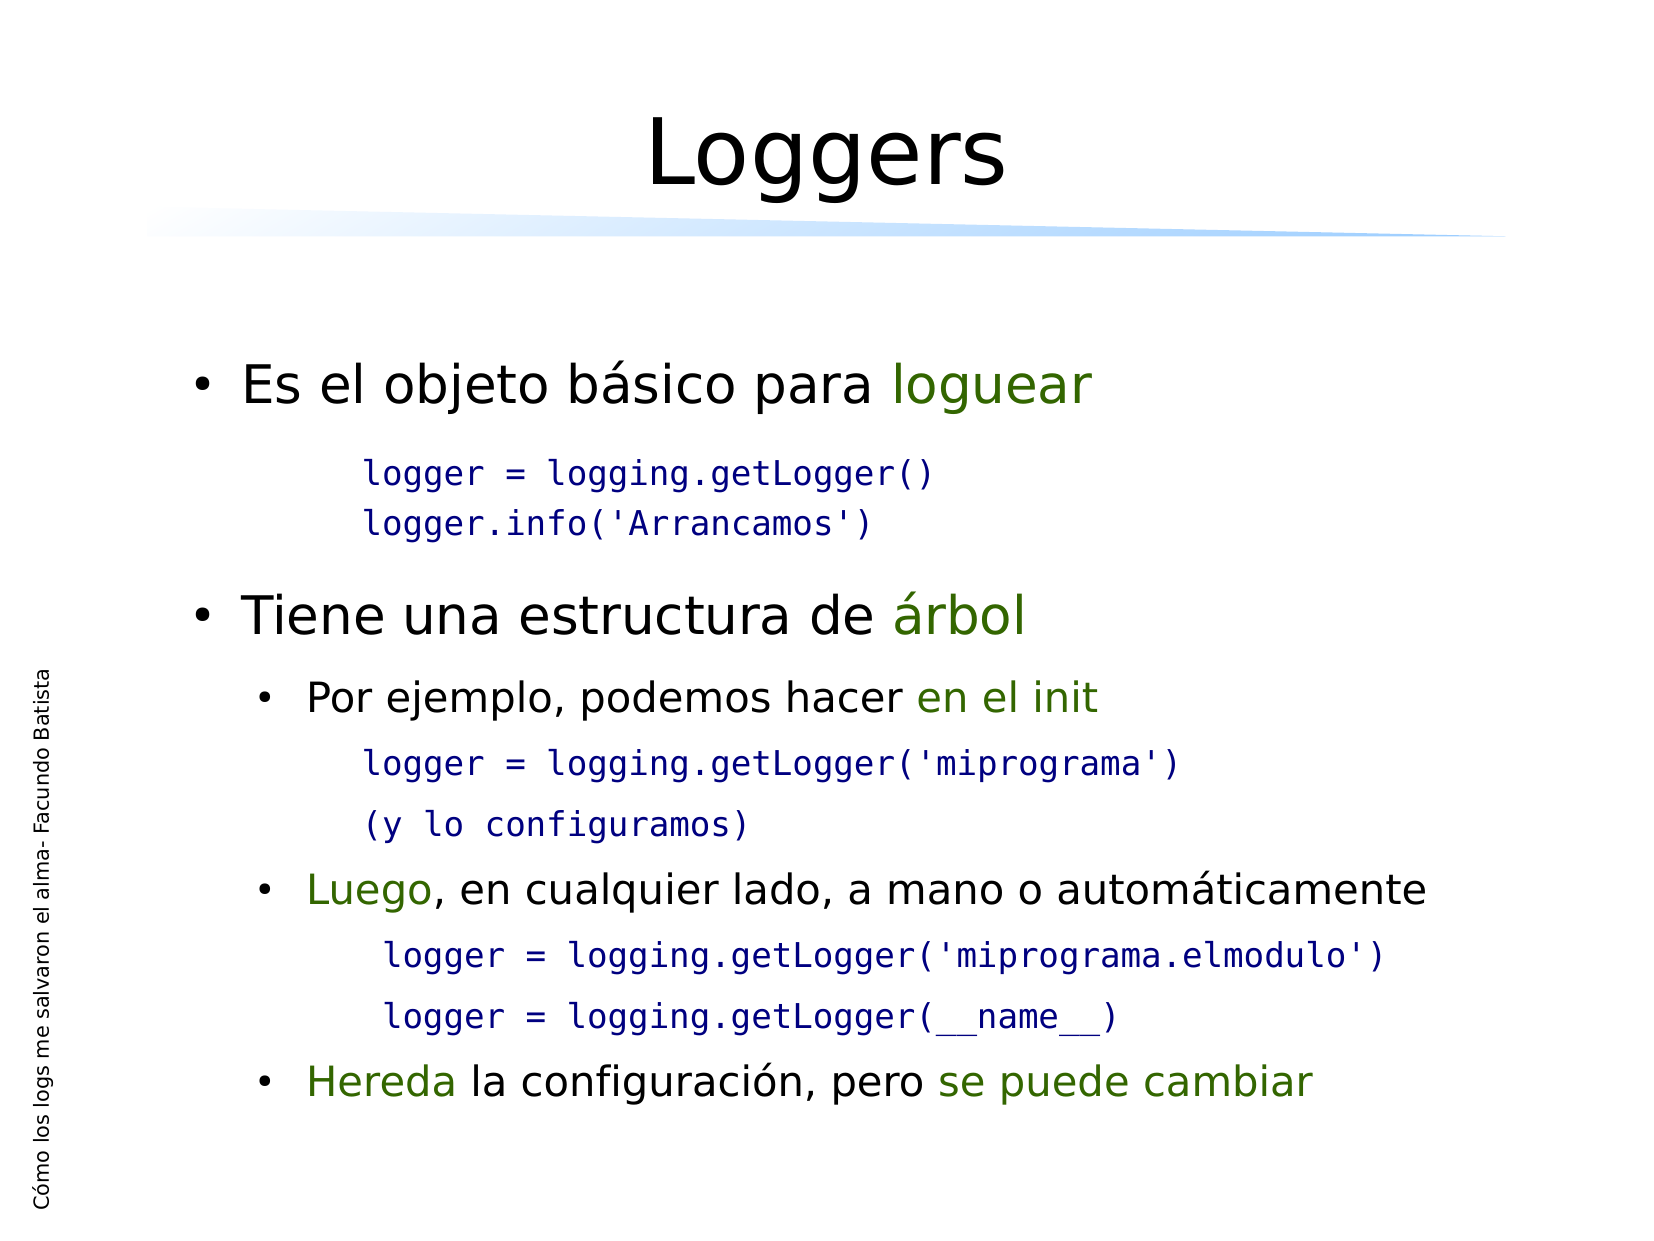

# Loggers
Es el objeto básico para loguear
 logger = logging.getLogger()
 logger.info('Arrancamos')
Tiene una estructura de árbol
Por ejemplo, podemos hacer en el init
 logger = logging.getLogger('miprograma')
 (y lo configuramos)
Luego, en cualquier lado, a mano o automáticamente
 logger = logging.getLogger('miprograma.elmodulo')
 logger = logging.getLogger(__name__)
Hereda la configuración, pero se puede cambiar